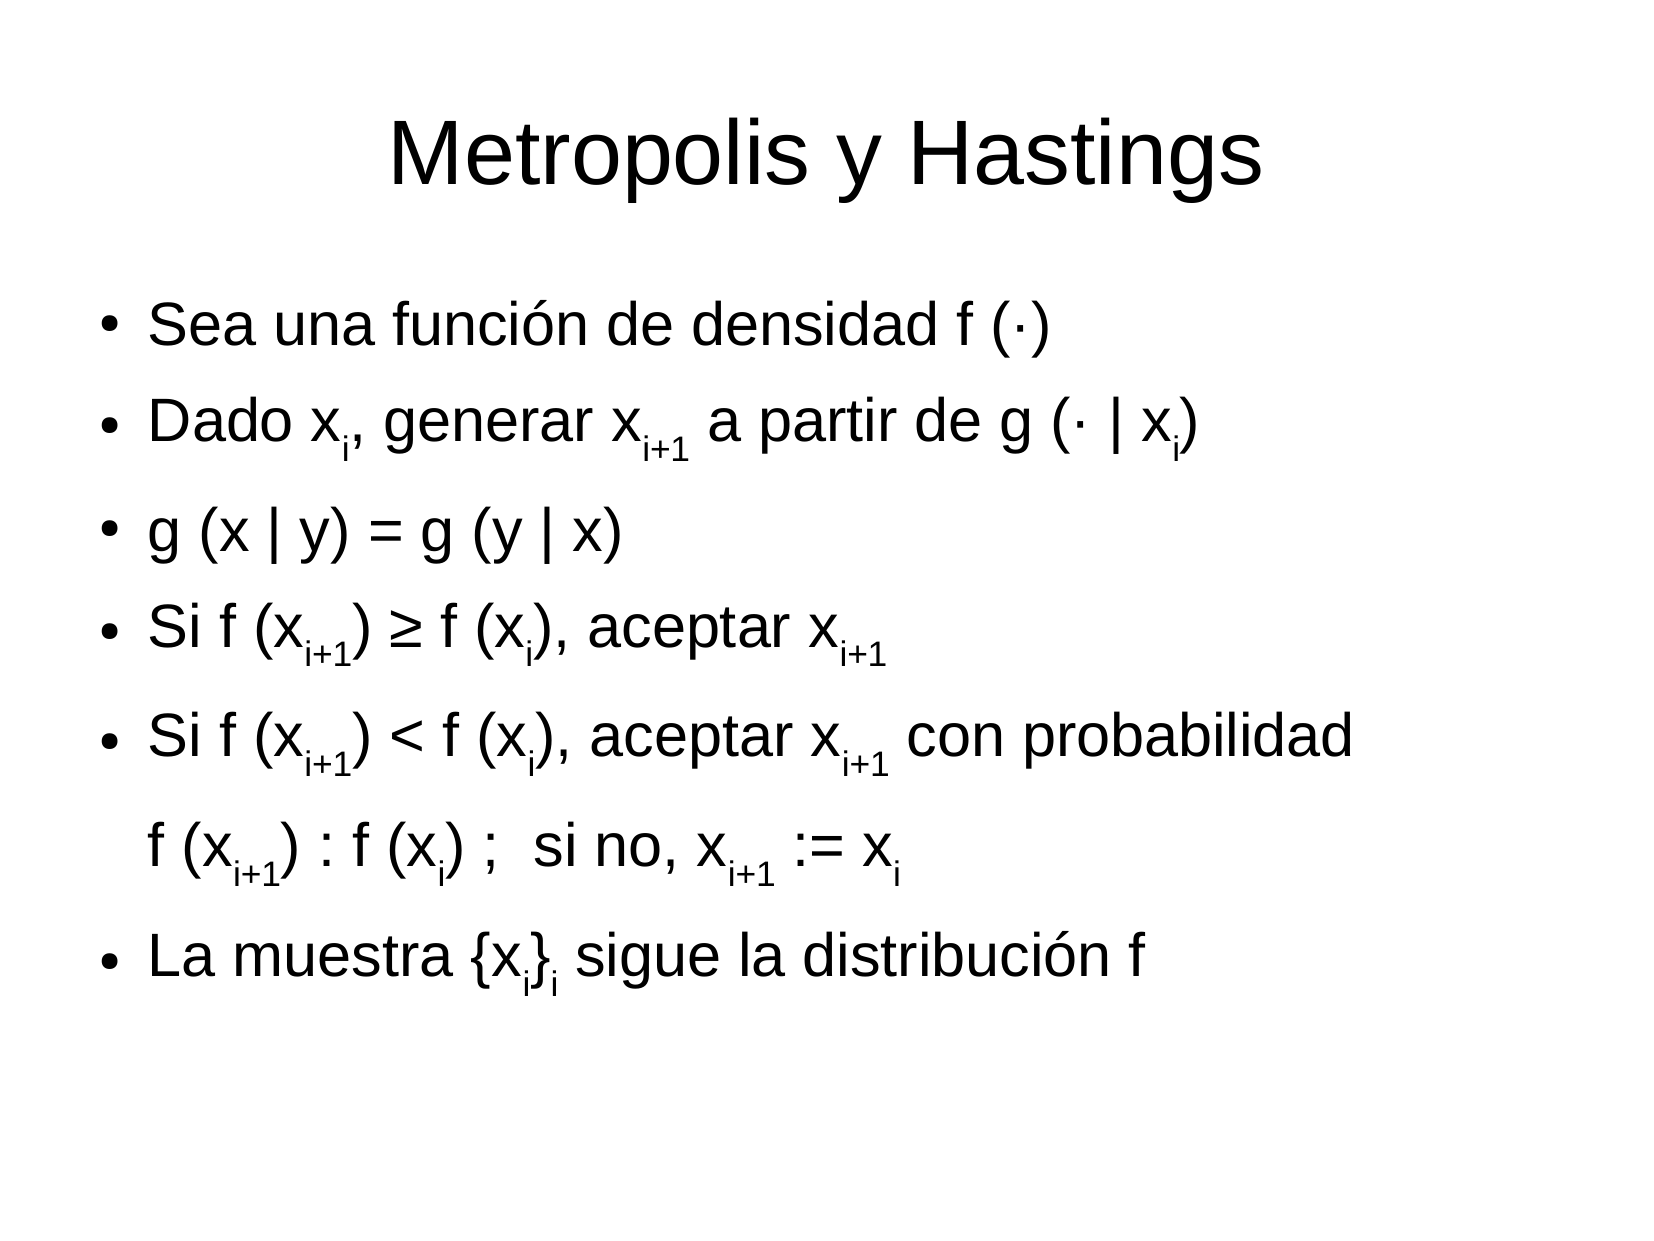

# Metropolis y Hastings
Sea una función de densidad f (·)
Dado xi, generar xi+1 a partir de g (· | xi)
g (x | y) = g (y | x)
Si f (xi+1) ≥ f (xi), aceptar xi+1
Si f (xi+1) < f (xi), aceptar xi+1 con probabilidad
f (xi+1) : f (xi) ; si no, xi+1 := xi
La muestra {xi}i sigue la distribución f